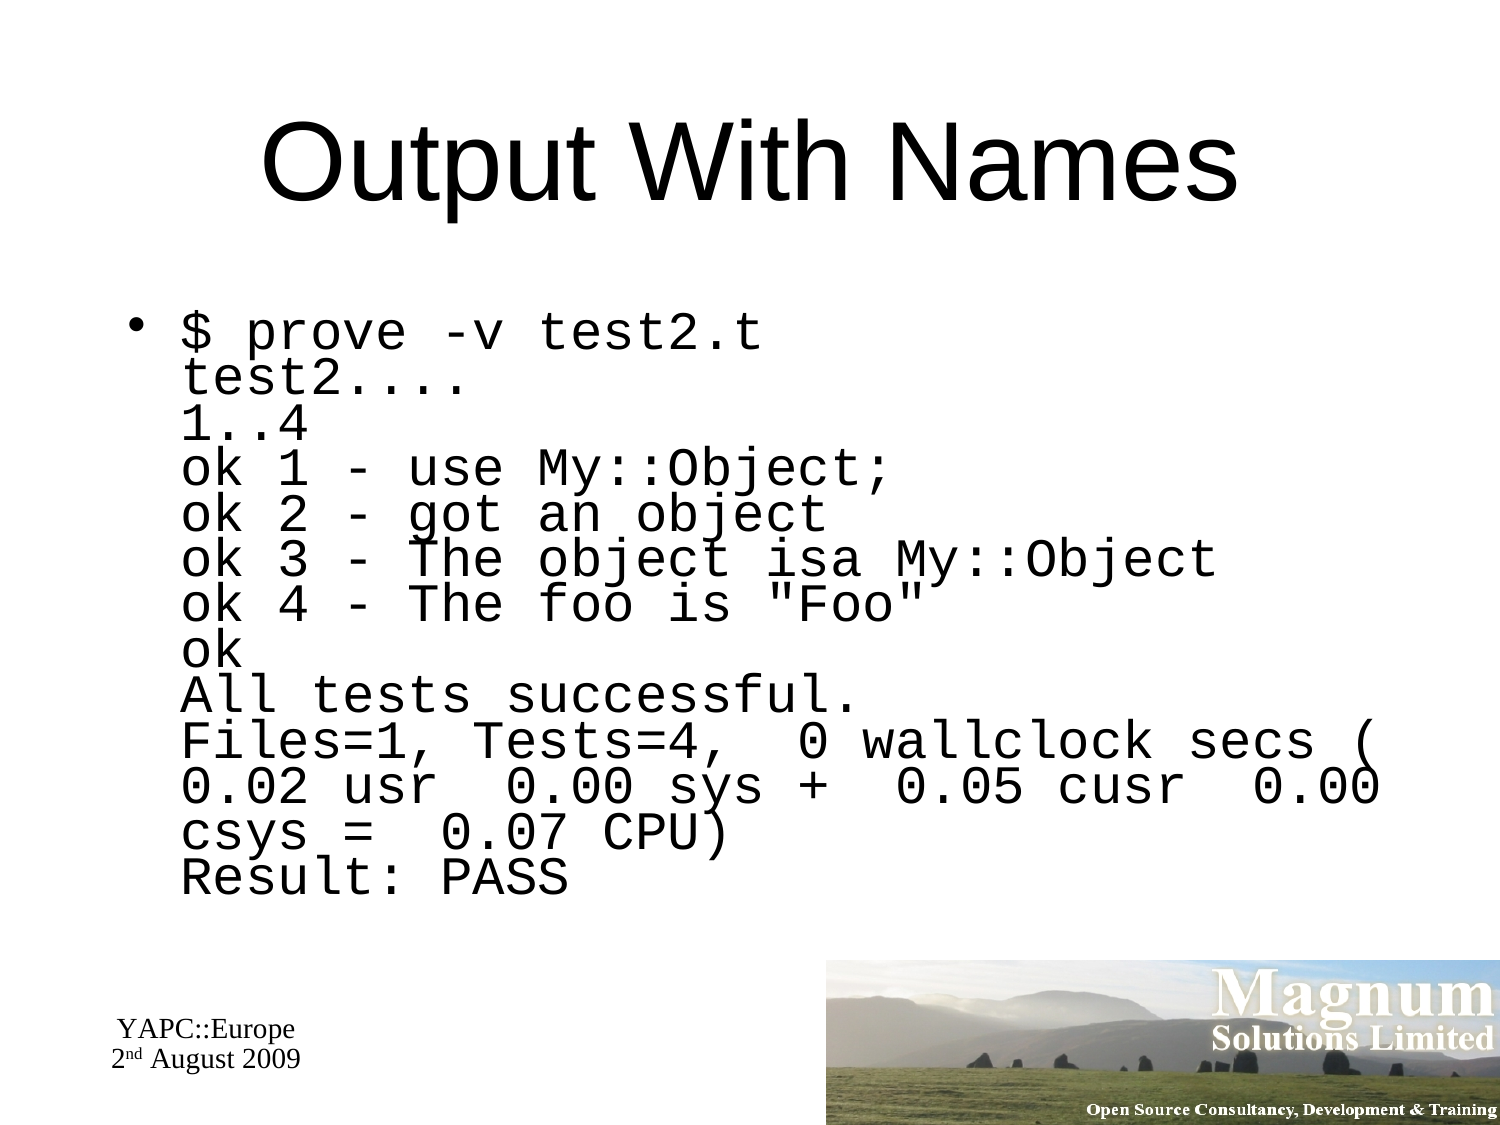

# Output With Names
$ prove -v test2.t
test2....
1..4
ok 1 - use My::Object;
ok 2 - got an object
ok 3 - The object isa My::Object
ok 4 - The foo is "Foo"
ok
All tests successful.
Files=1, Tests=4, 0 wallclock secs ( 0.02 usr 0.00 sys + 0.05 cusr 0.00 csys = 0.07 CPU)
Result: PASS
85